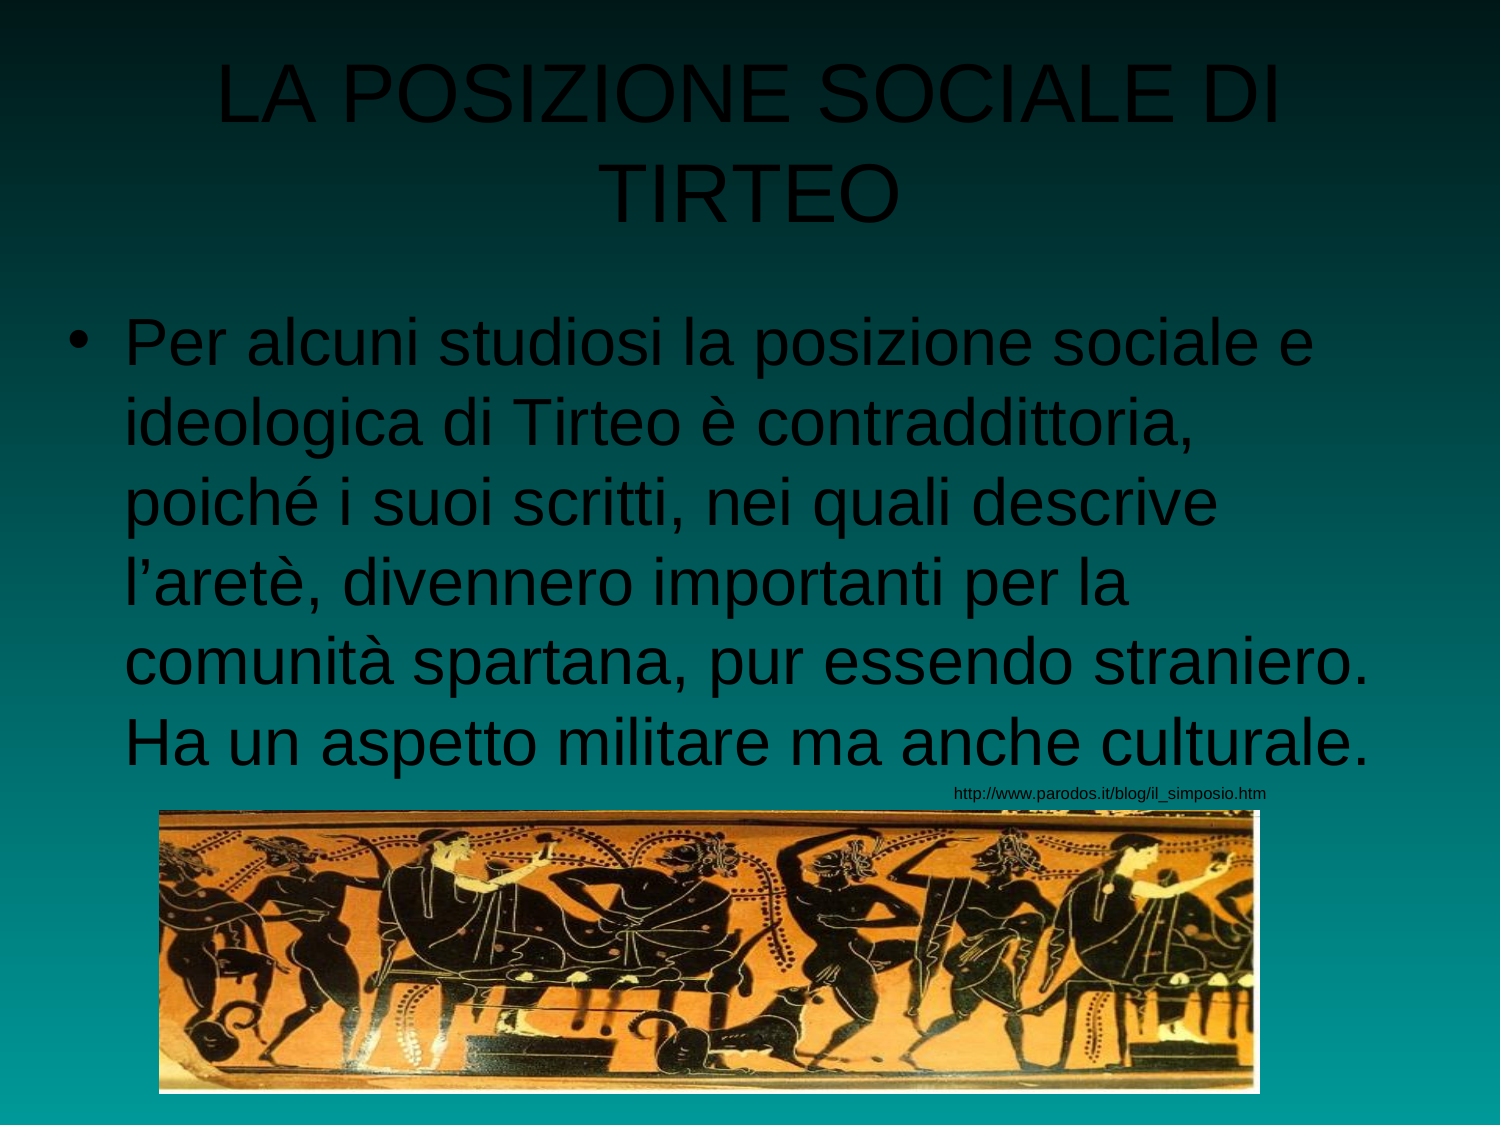

# LA POSIZIONE SOCIALE DI TIRTEO
Per alcuni studiosi la posizione sociale e ideologica di Tirteo è contraddittoria, poiché i suoi scritti, nei quali descrive l’aretè, divennero importanti per la comunità spartana, pur essendo straniero. Ha un aspetto militare ma anche culturale.
http://www.parodos.it/blog/il_simposio.htm